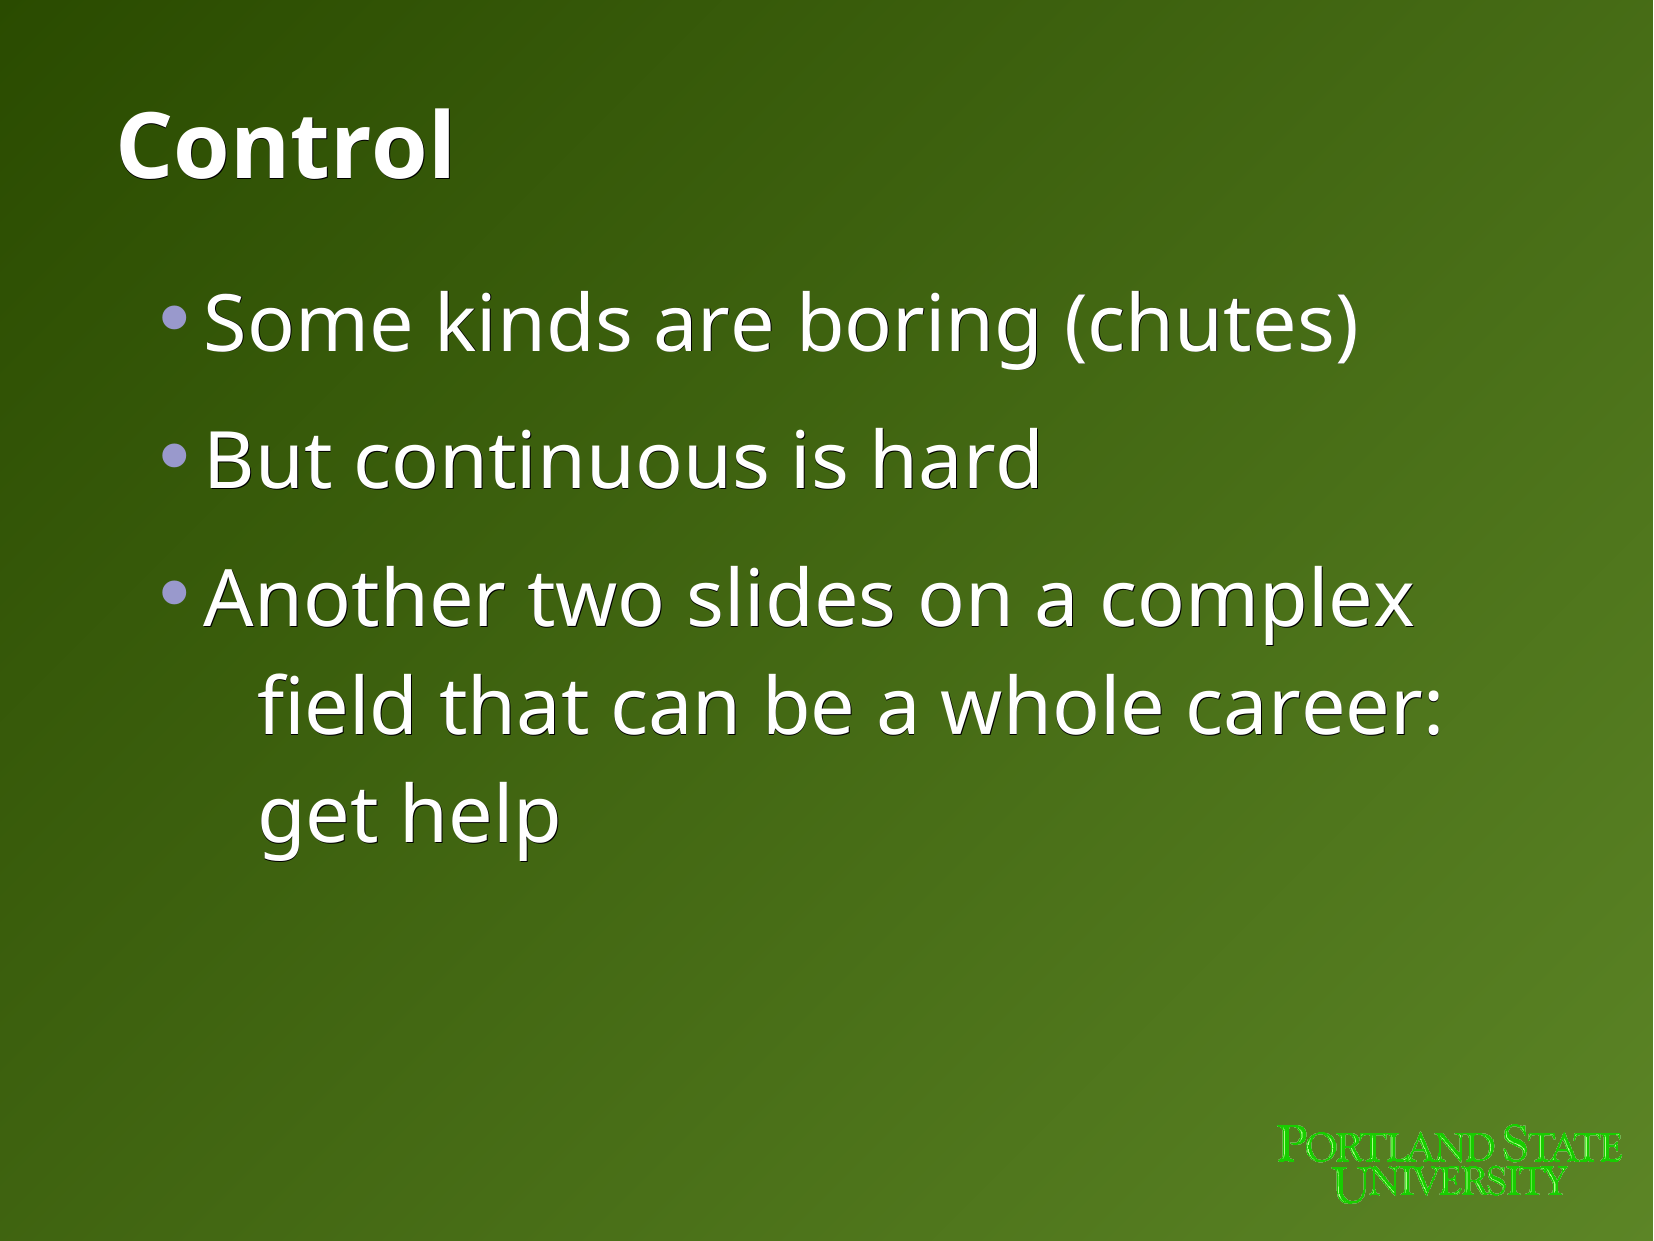

# Control
Some kinds are boring (chutes)
But continuous is hard
Another two slides on a complex field that can be a whole career: get help